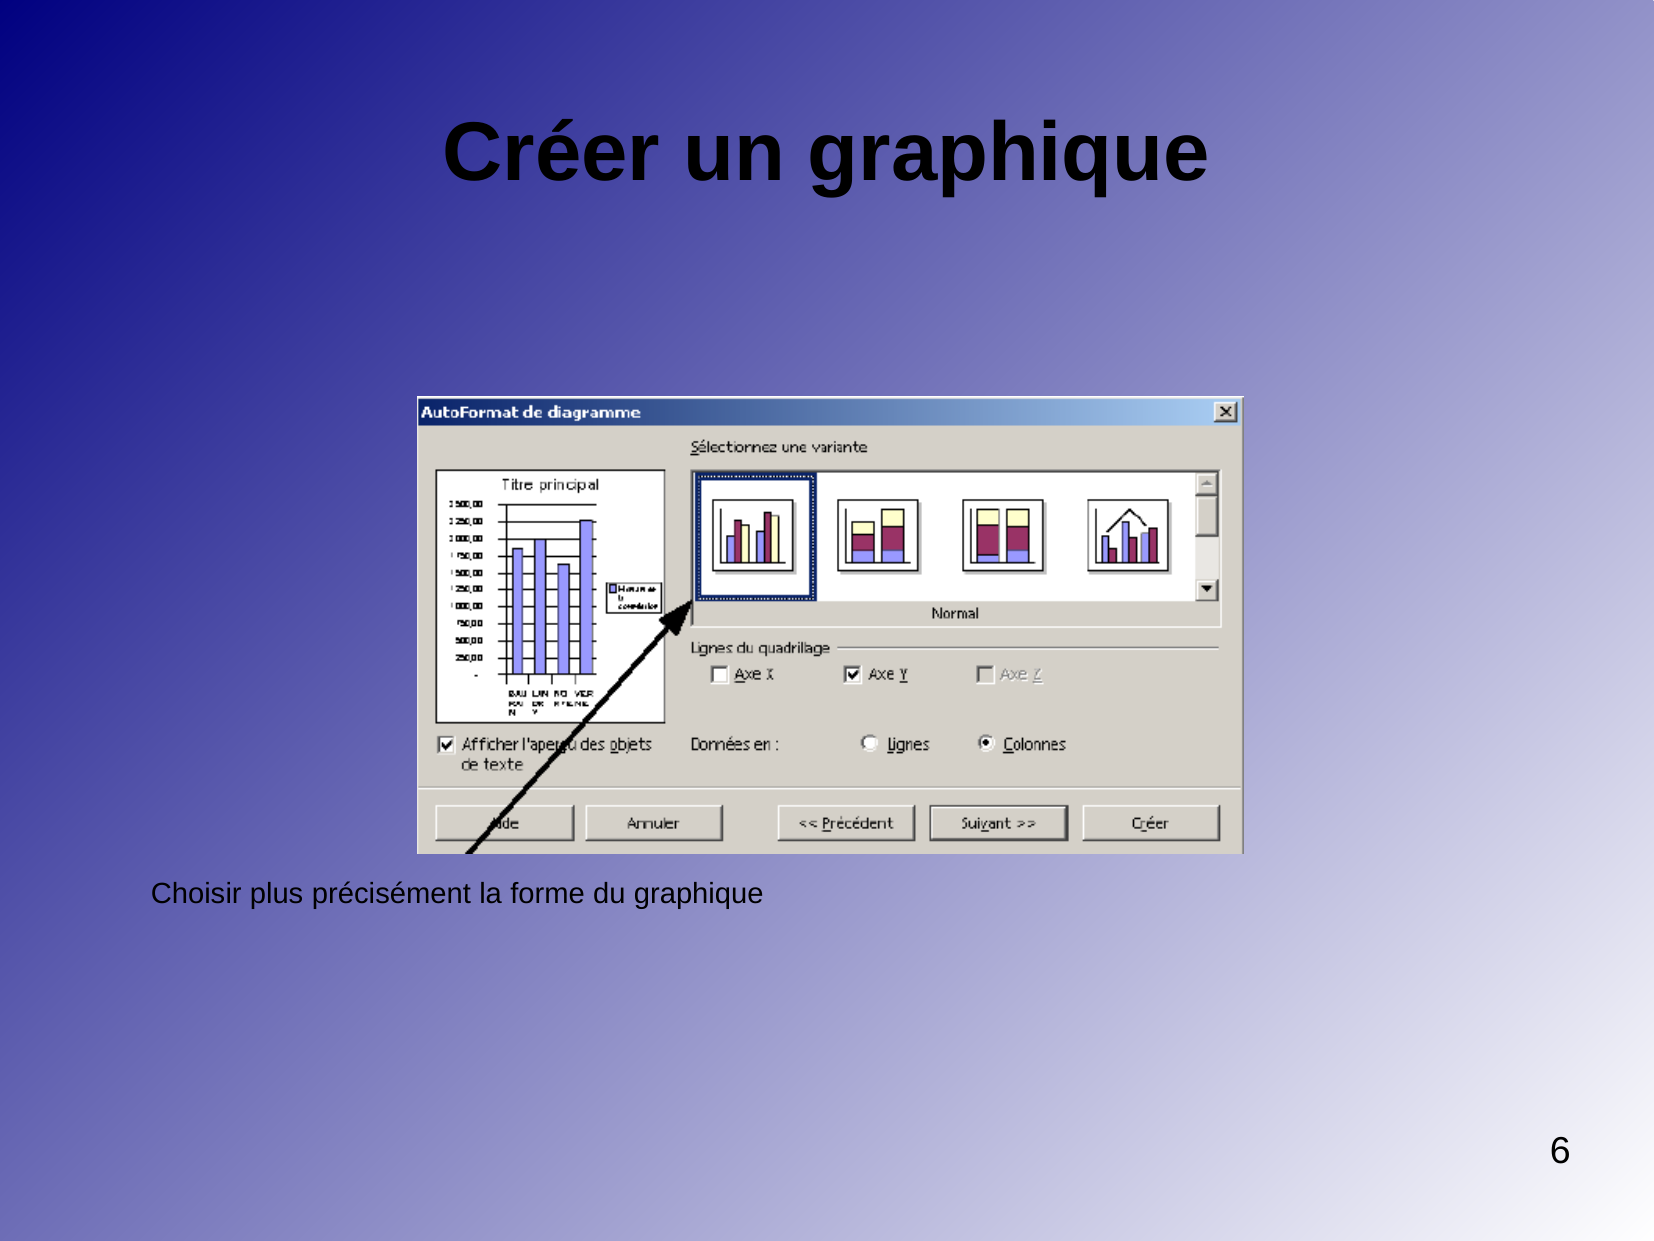

# Créer un graphique
Choisir plus précisément la forme du graphique
6